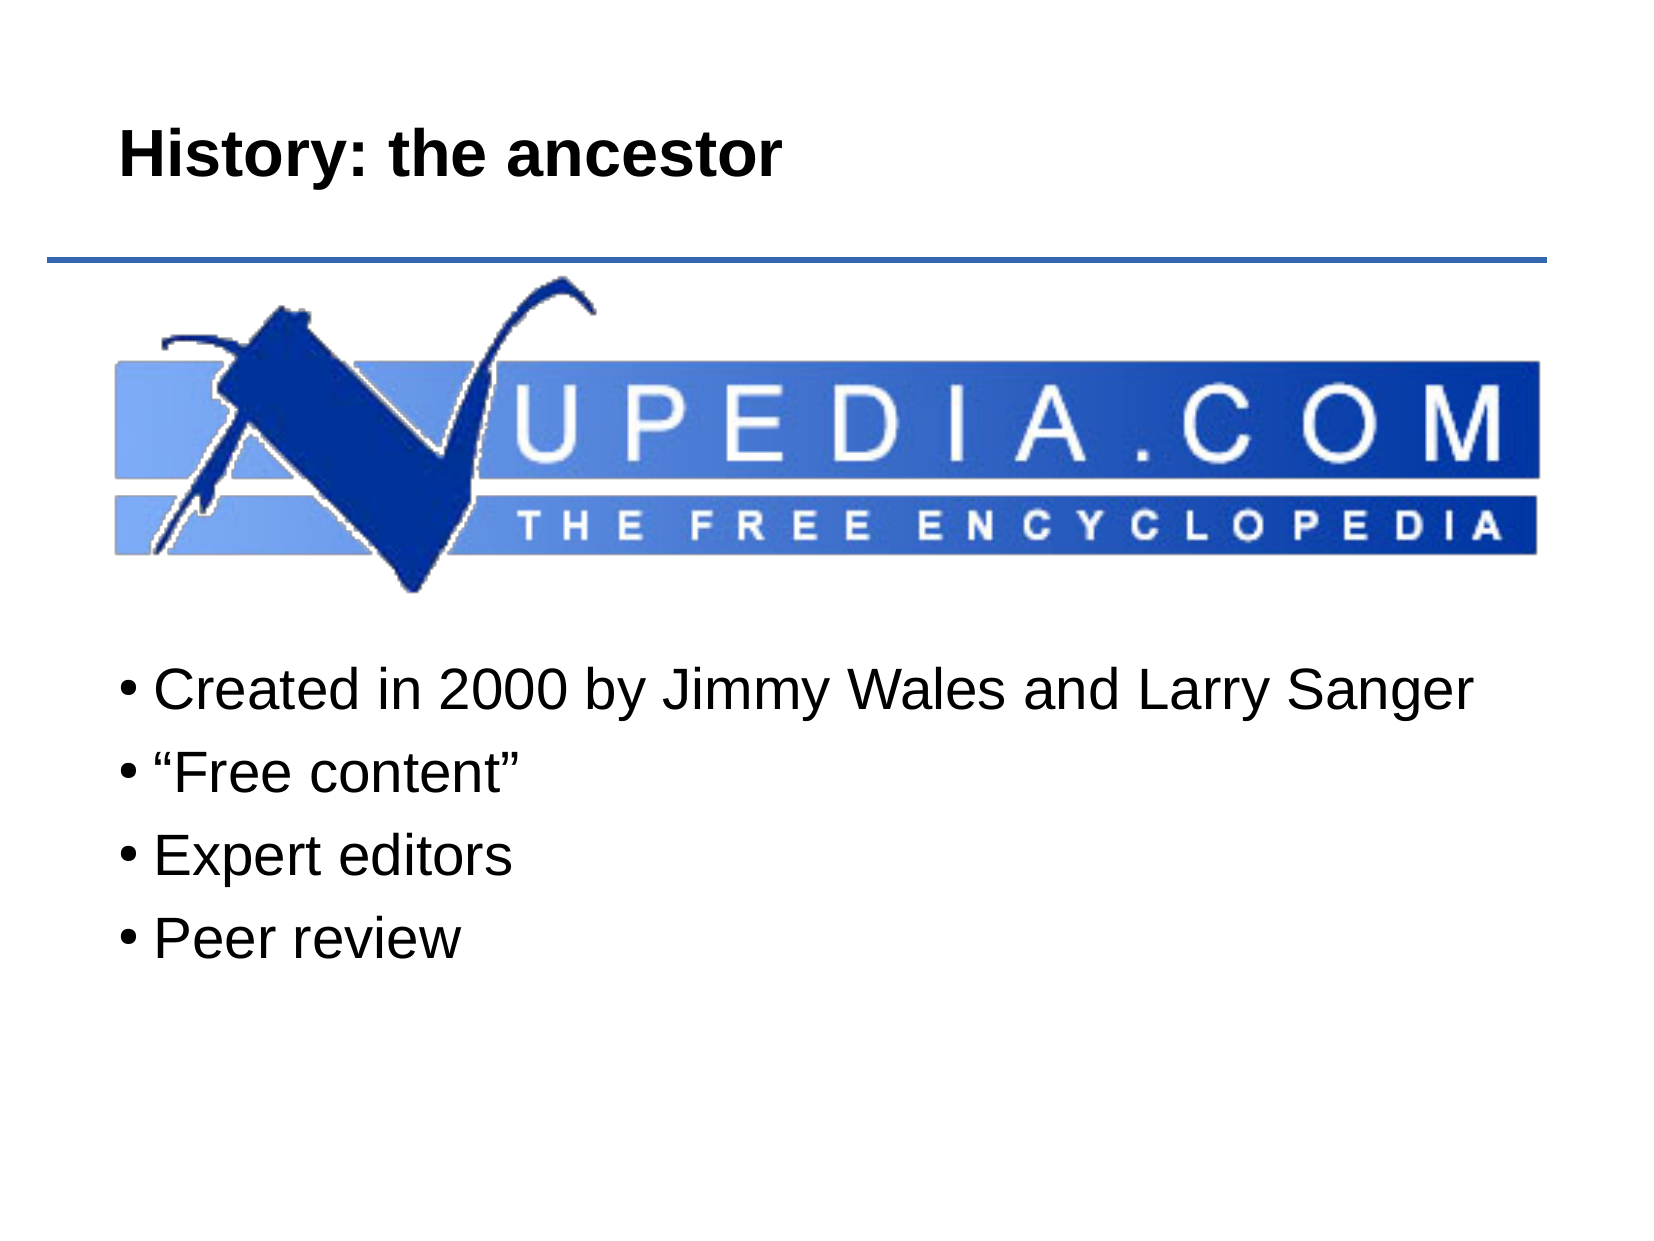

# History: the ancestor
Created in 2000 by Jimmy Wales and Larry Sanger
“Free content”
Expert editors
Peer review